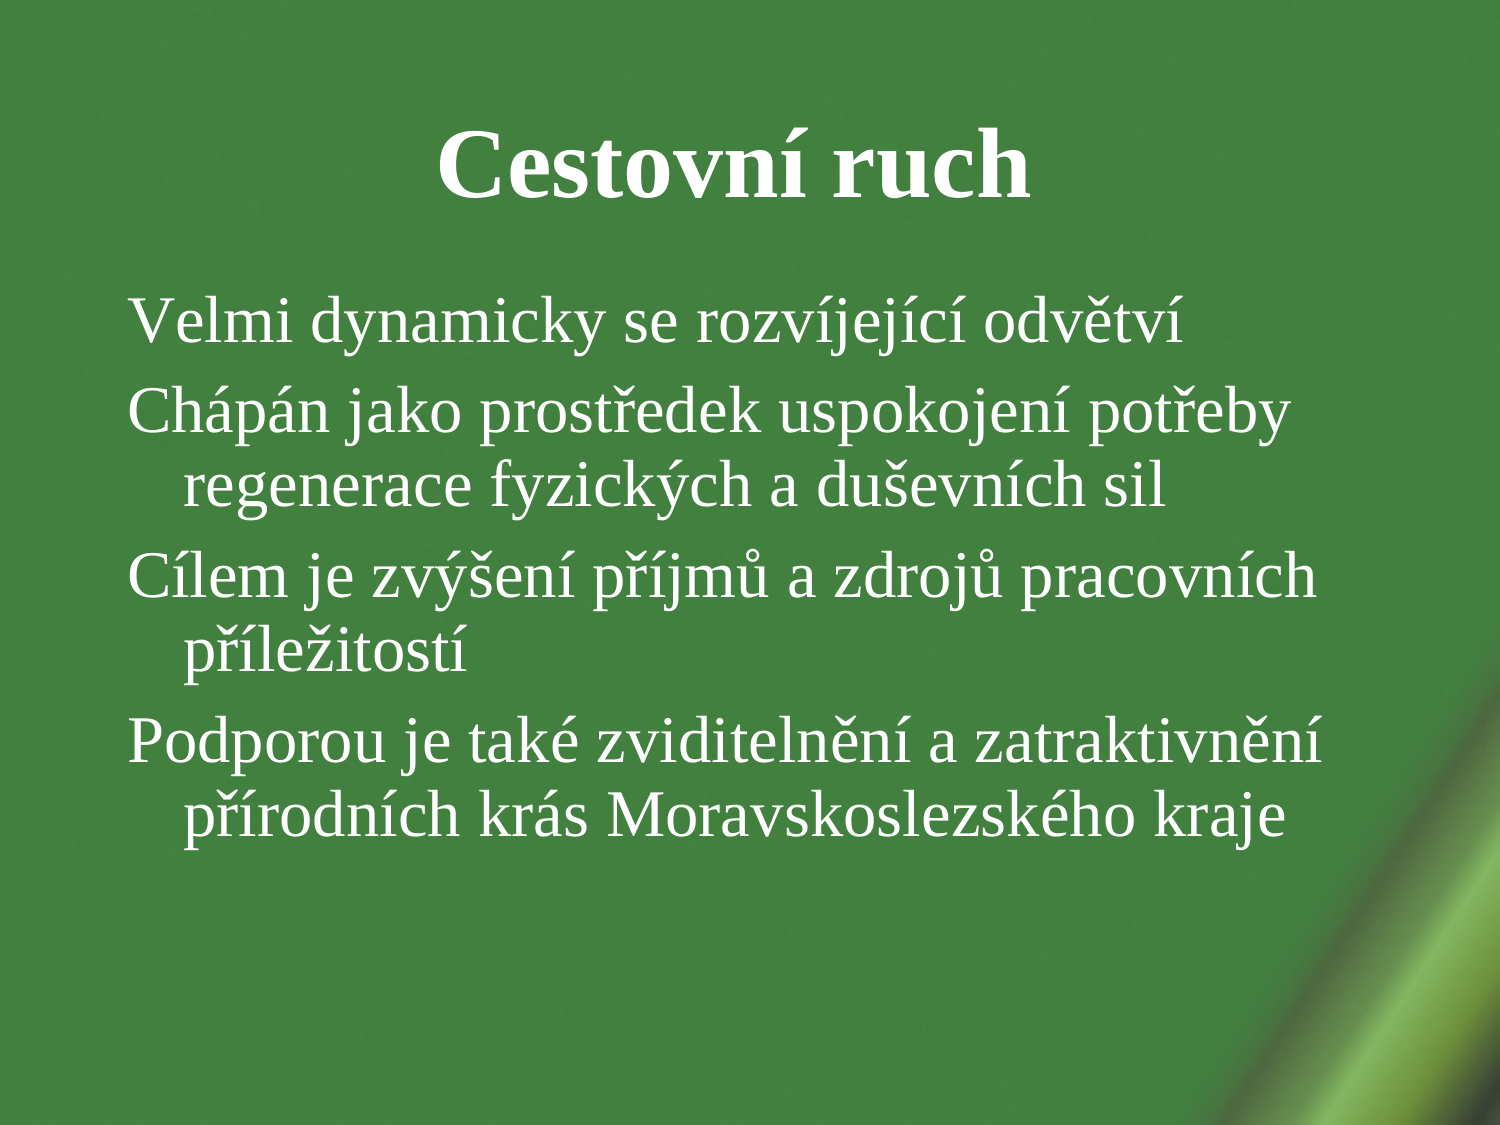

# Cestovní ruch
Velmi dynamicky se rozvíjející odvětví
Chápán jako prostředek uspokojení potřeby regenerace fyzických a duševních sil
Cílem je zvýšení příjmů a zdrojů pracovních příležitostí
Podporou je také zviditelnění a zatraktivnění přírodních krás Moravskoslezského kraje